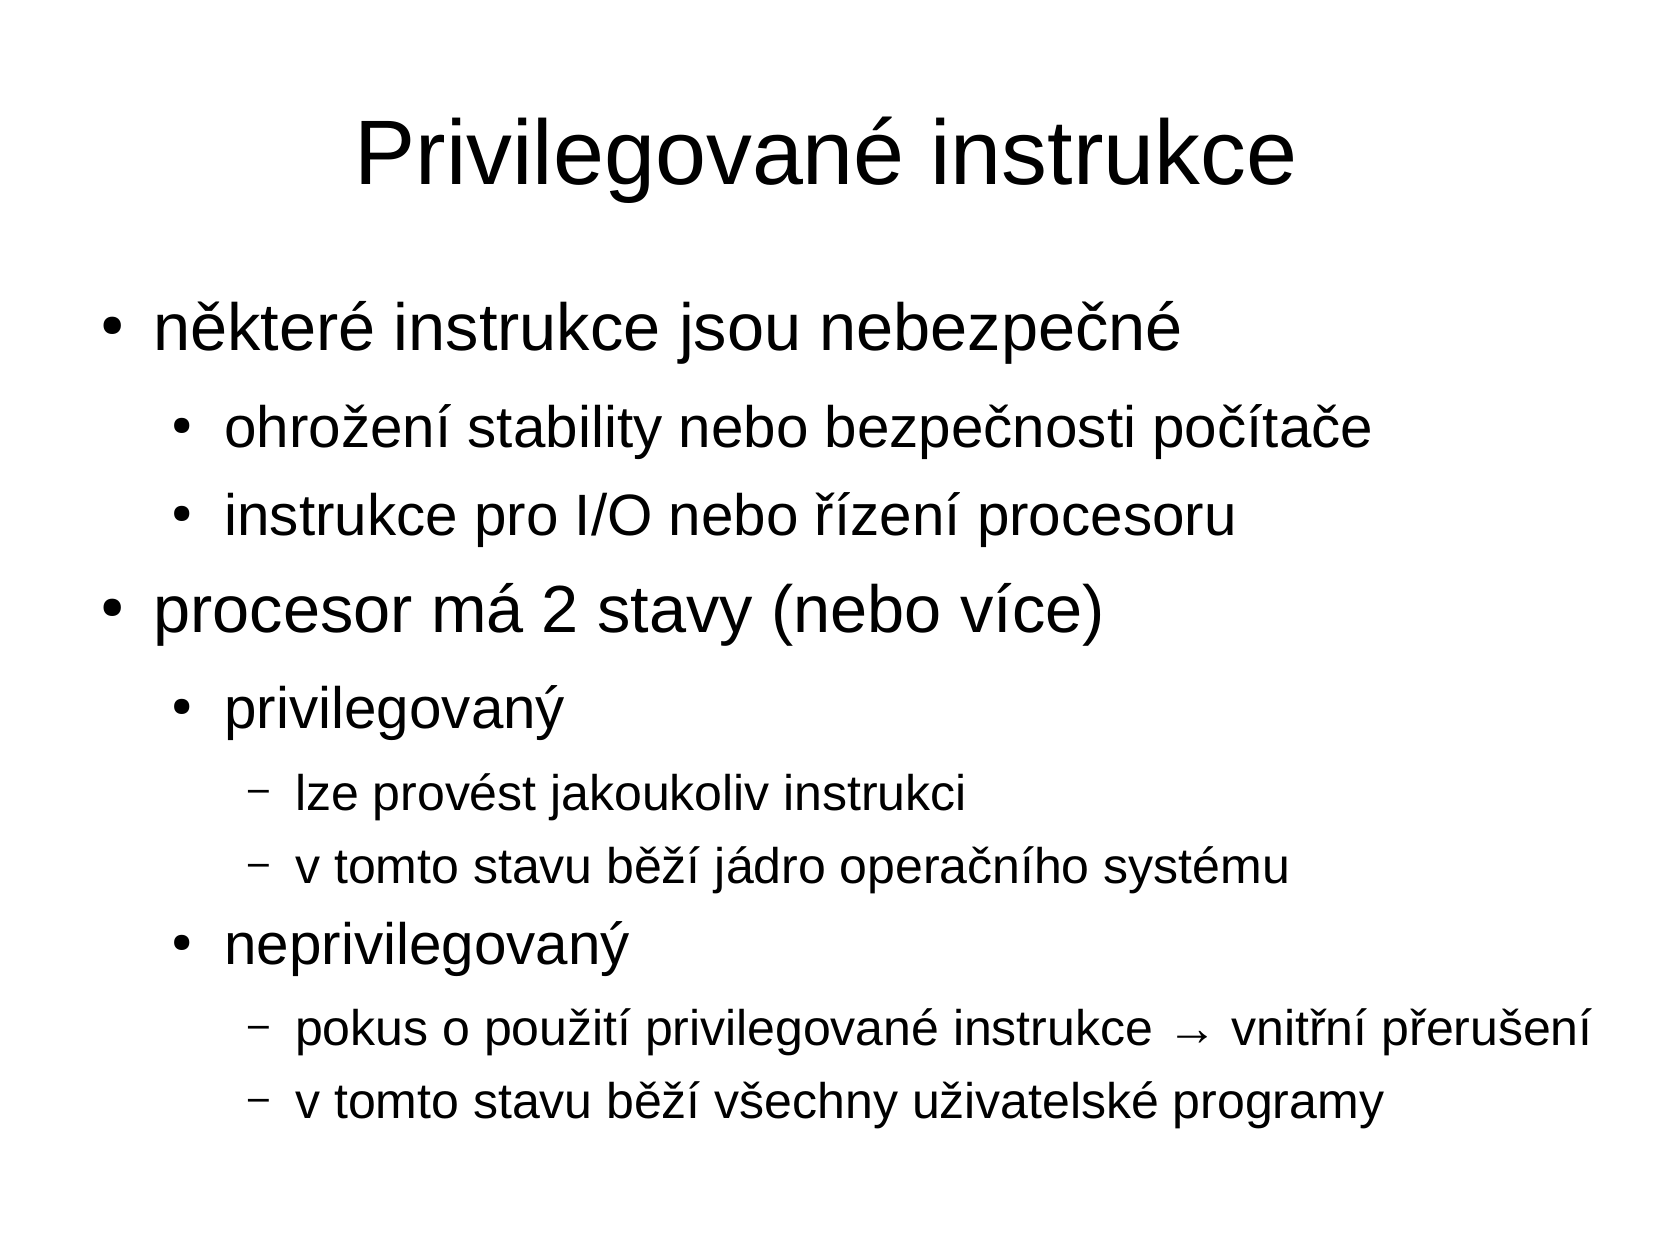

# Privilegované instrukce
některé instrukce jsou nebezpečné
ohrožení stability nebo bezpečnosti počítače
instrukce pro I/O nebo řízení procesoru
procesor má 2 stavy (nebo více)
privilegovaný
lze provést jakoukoliv instrukci
v tomto stavu běží jádro operačního systému
neprivilegovaný
pokus o použití privilegované instrukce → vnitřní přerušení
v tomto stavu běží všechny uživatelské programy